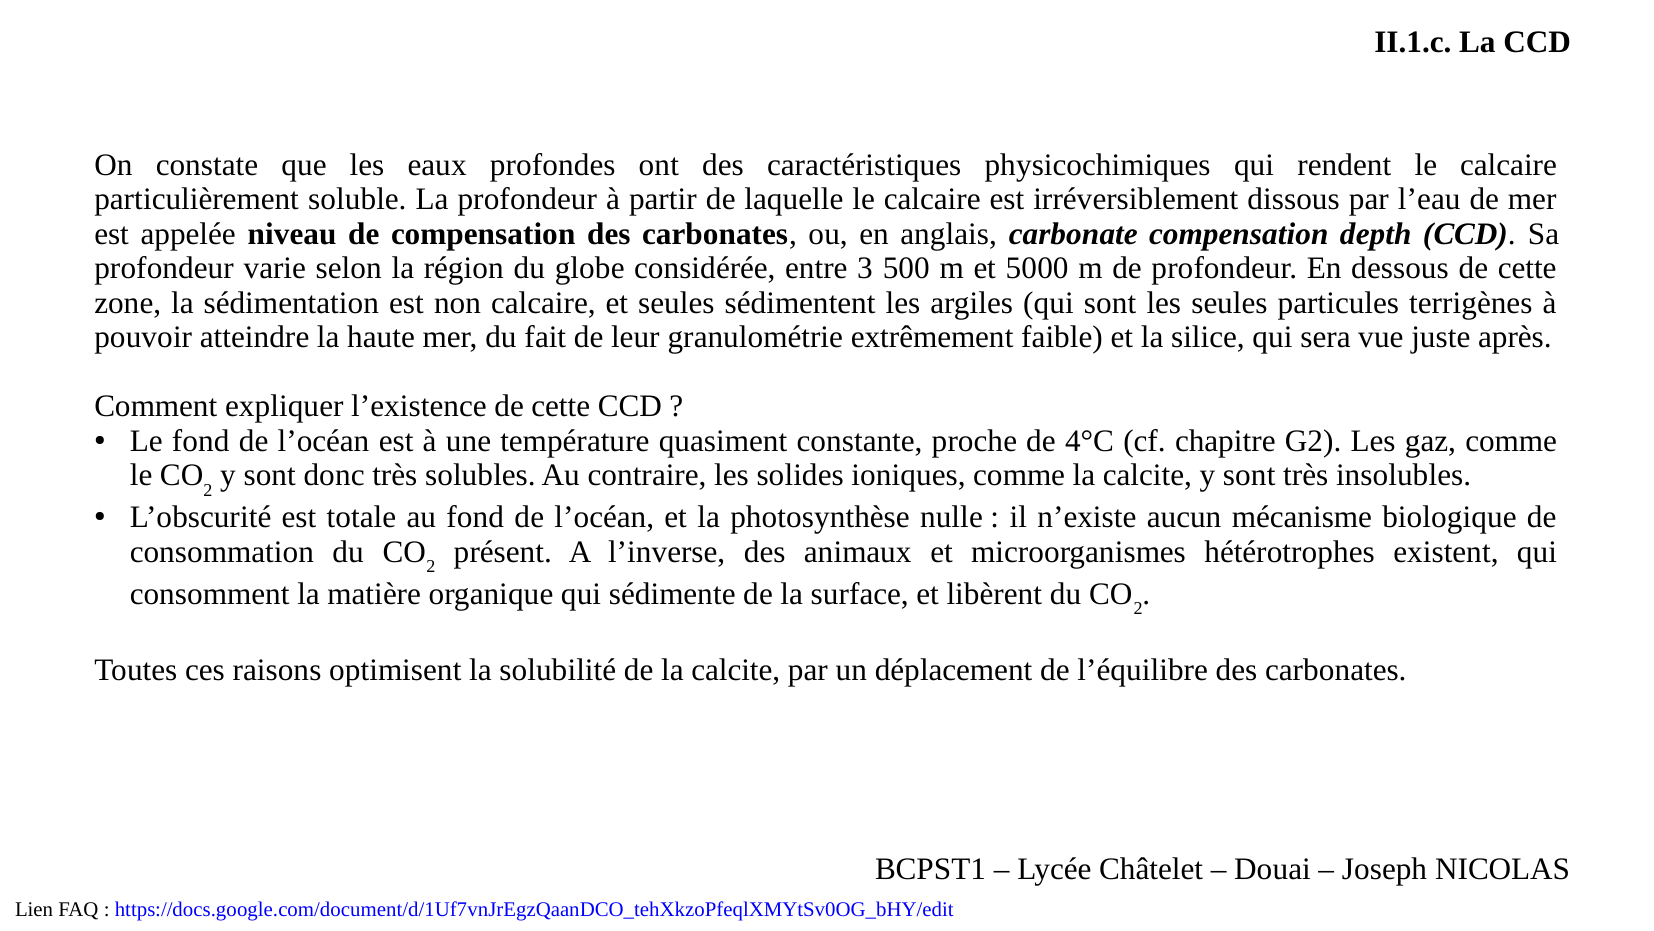

II.1.c. La CCD
On constate que les eaux profondes ont des caractéristiques physicochimiques qui rendent le calcaire particulièrement soluble. La profondeur à partir de laquelle le calcaire est irréversiblement dissous par l’eau de mer est appelée niveau de compensation des carbonates, ou, en anglais, carbonate compensation depth (CCD). Sa profondeur varie selon la région du globe considérée, entre 3 500 m et 5000 m de profondeur. En dessous de cette zone, la sédimentation est non calcaire, et seules sédimentent les argiles (qui sont les seules particules terrigènes à pouvoir atteindre la haute mer, du fait de leur granulométrie extrêmement faible) et la silice, qui sera vue juste après.
Comment expliquer l’existence de cette CCD ?
Le fond de l’océan est à une température quasiment constante, proche de 4°C (cf. chapitre G2). Les gaz, comme le CO2 y sont donc très solubles. Au contraire, les solides ioniques, comme la calcite, y sont très insolubles.
L’obscurité est totale au fond de l’océan, et la photosynthèse nulle : il n’existe aucun mécanisme biologique de consommation du CO2 présent. A l’inverse, des animaux et microorganismes hétérotrophes existent, qui consomment la matière organique qui sédimente de la surface, et libèrent du CO2.
Toutes ces raisons optimisent la solubilité de la calcite, par un déplacement de l’équilibre des carbonates.
BCPST1 – Lycée Châtelet – Douai – Joseph NICOLAS
Lien FAQ : https://docs.google.com/document/d/1Uf7vnJrEgzQaanDCO_tehXkzoPfeqlXMYtSv0OG_bHY/edit